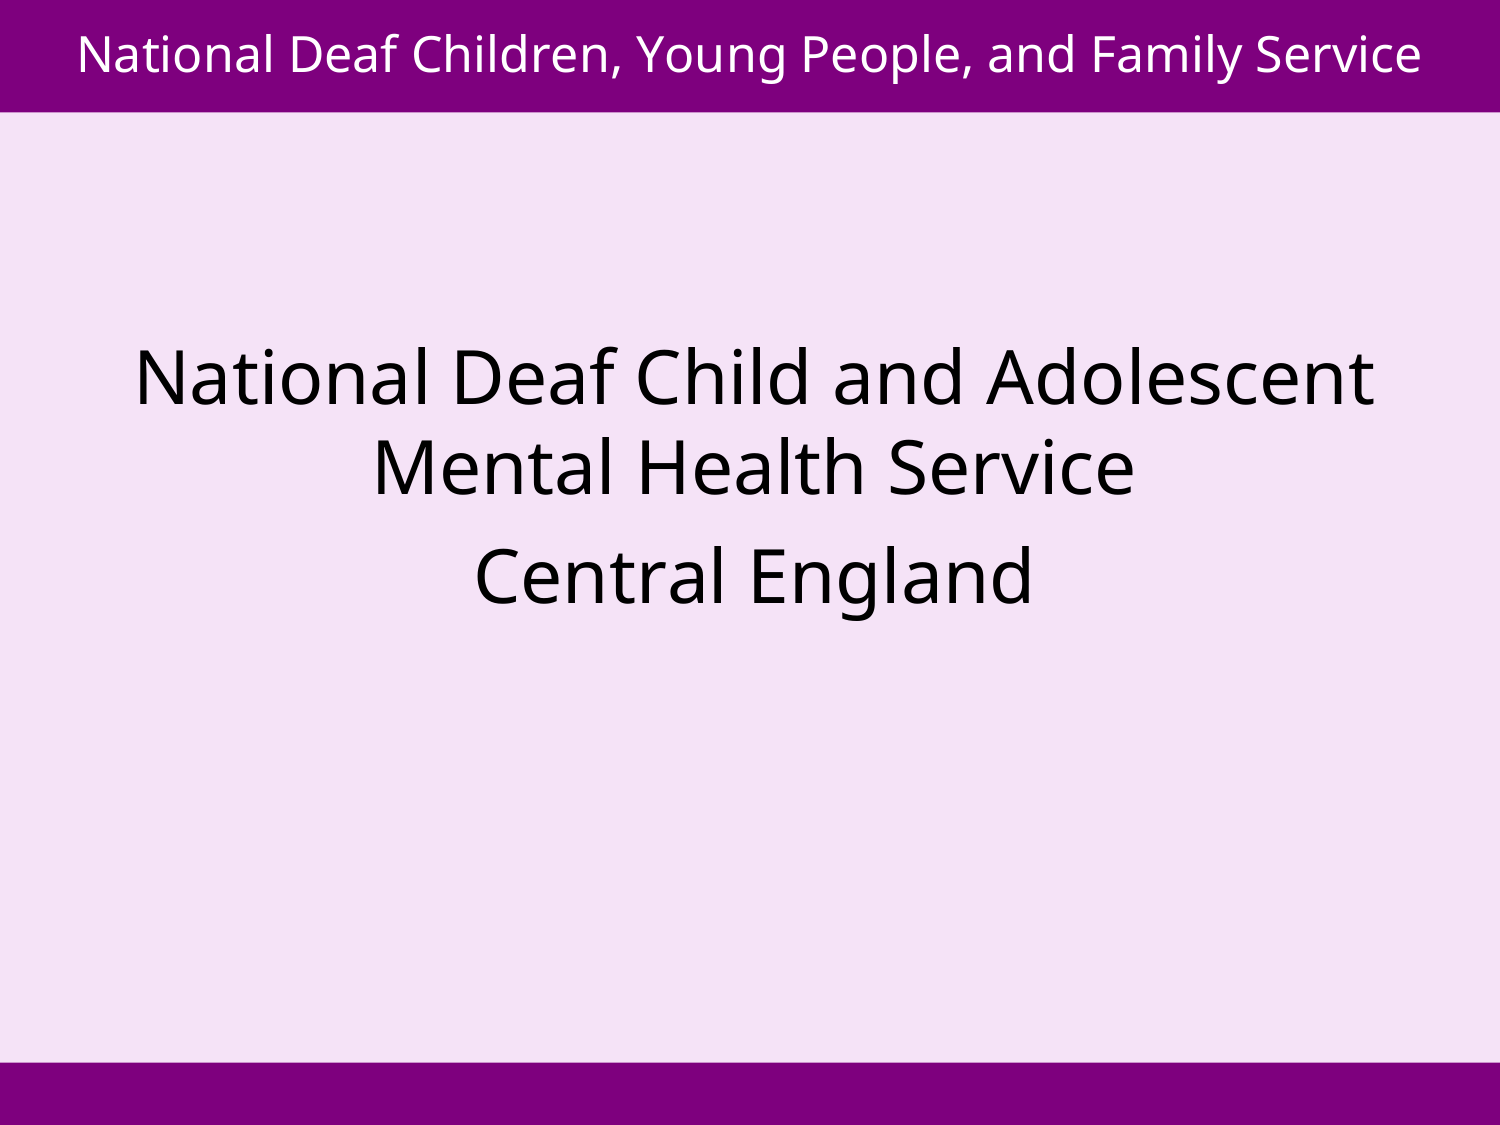

# National Deaf Children, Young People, and Family Service
National Deaf Child and Adolescent Mental Health Service
Central England